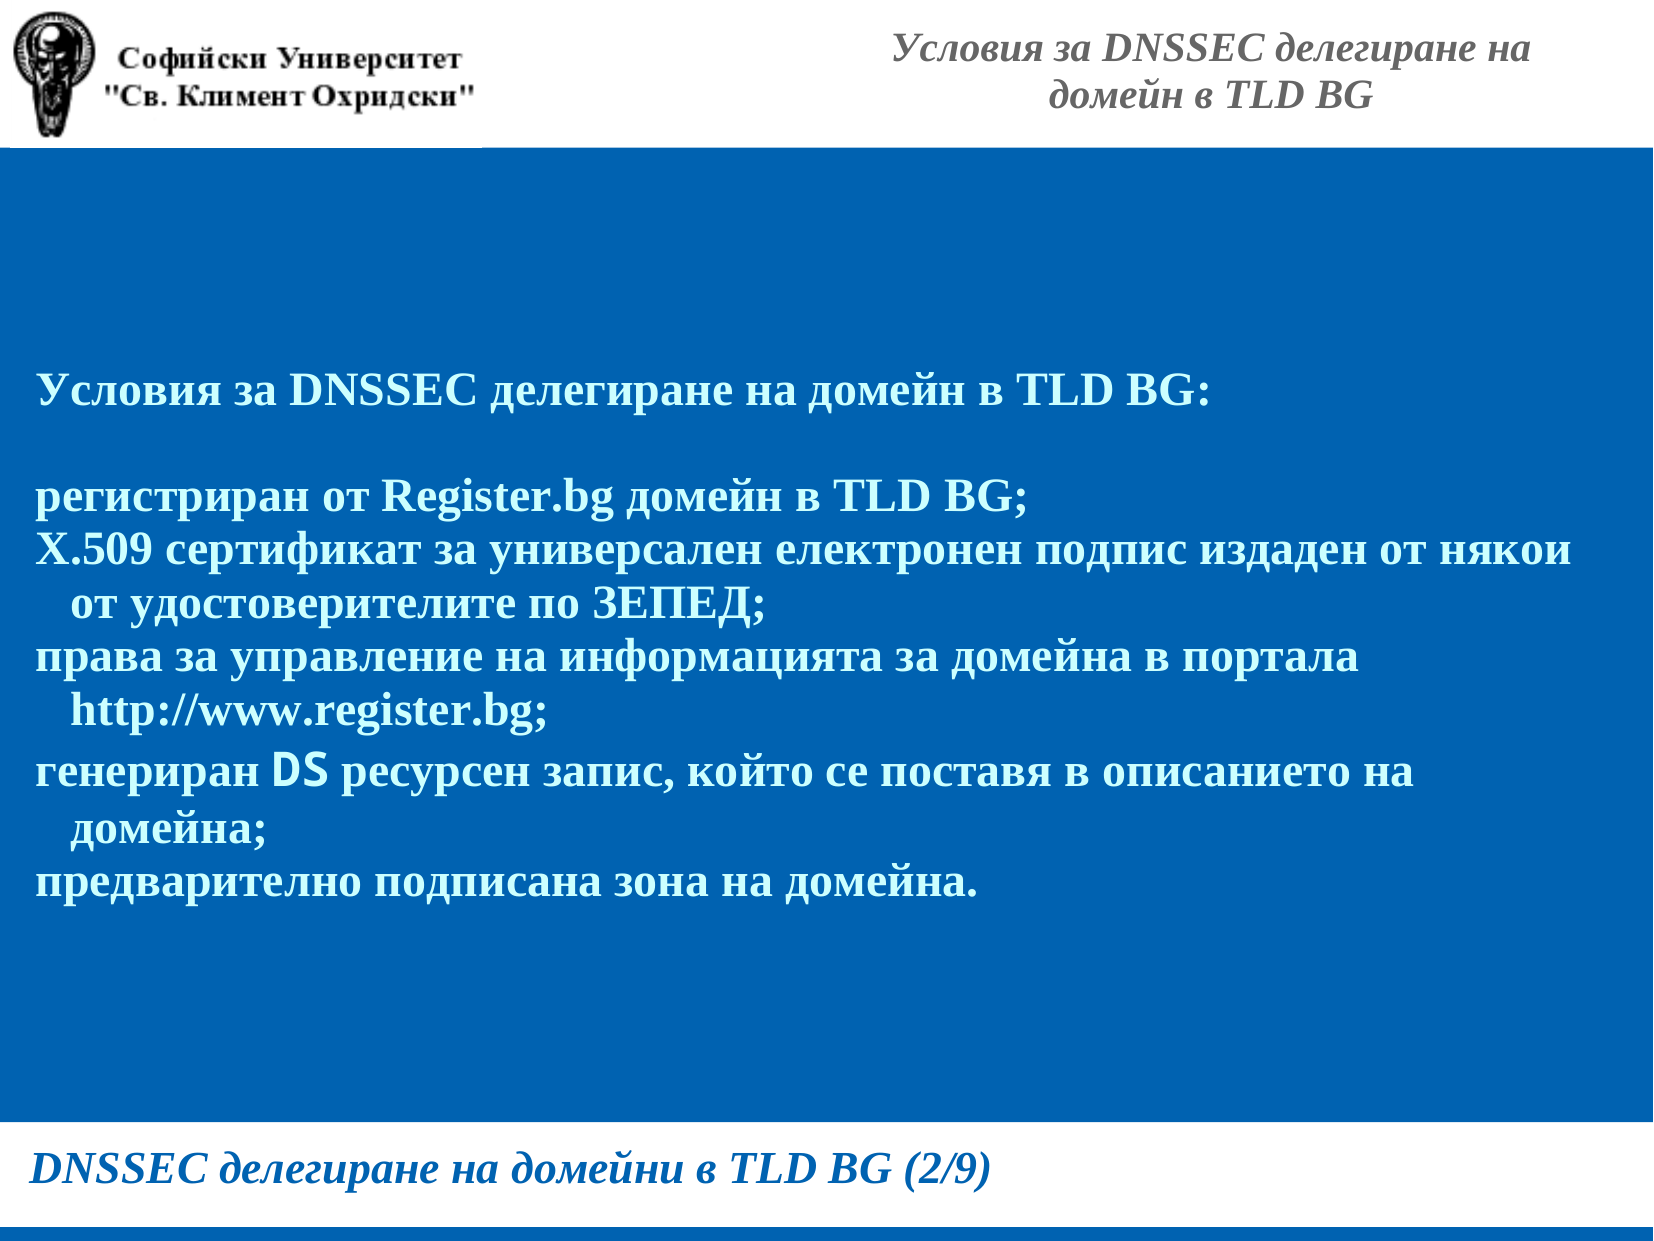

# Условия за DNSSEC делегиране на домейн в TLD BG
Условия за DNSSEC делегиране на домейн в TLD BG:
регистриран от Register.bg домейн в TLD BG;
X.509 сертификат за универсален електронен подпис издаден от някои от удостоверителите по ЗЕПЕД;
права за управление на информацията за домейна в портала http://www.register.bg;
генериран DS ресурсен запис, който се поставя в описанието на домейна;
предварително подписана зона на домейна.
DNSSEC делегиране на домейни в TLD BG (2/9)